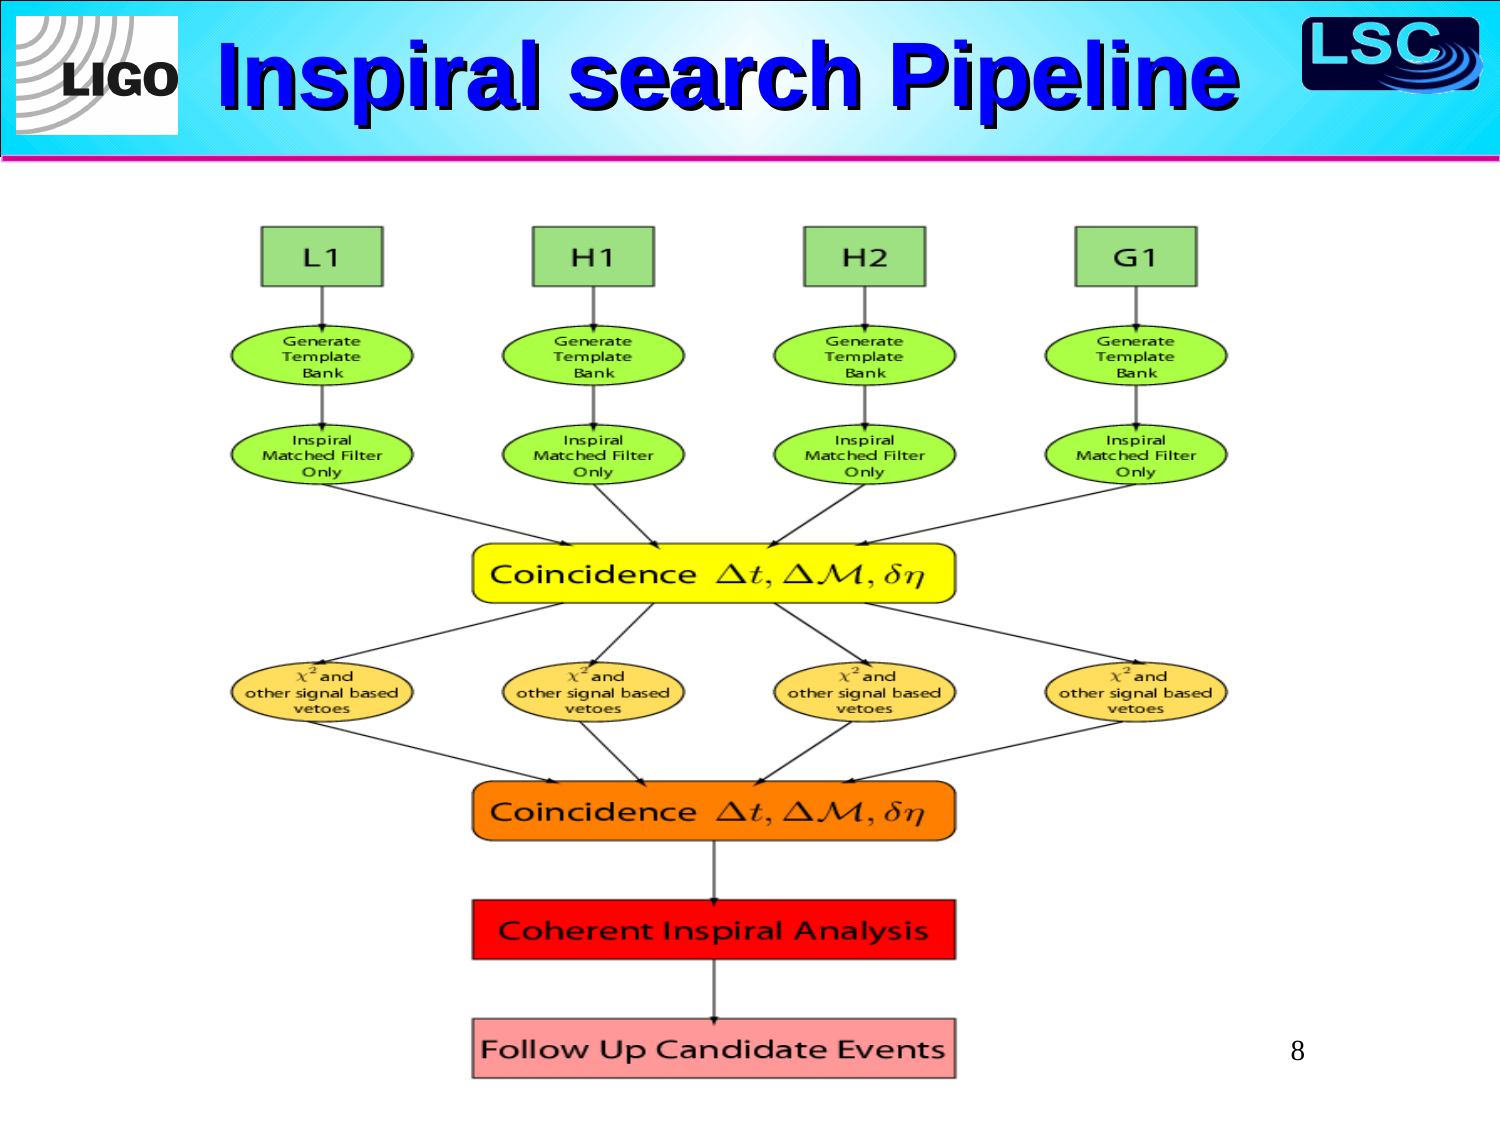

# Inspiral search Pipeline
26 February 2008
GRB Workshop Rome
8